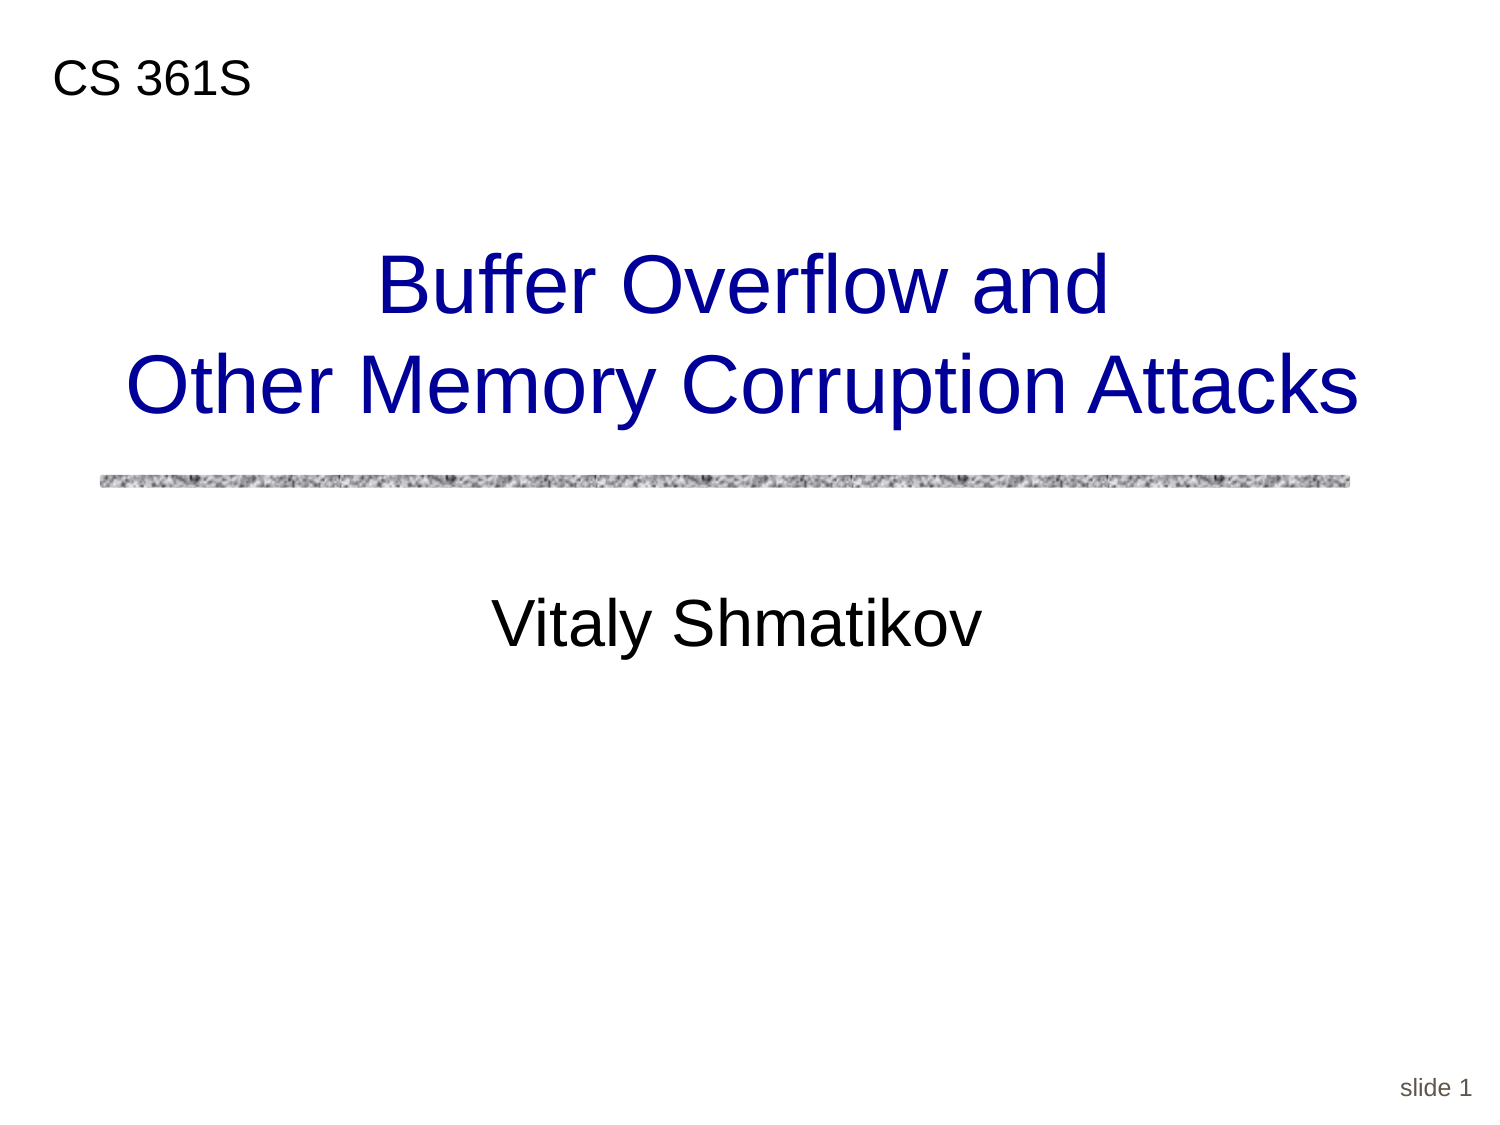

CS 361S
Buffer Overflow and
Other Memory Corruption Attacks
# Vitaly Shmatikov
slide